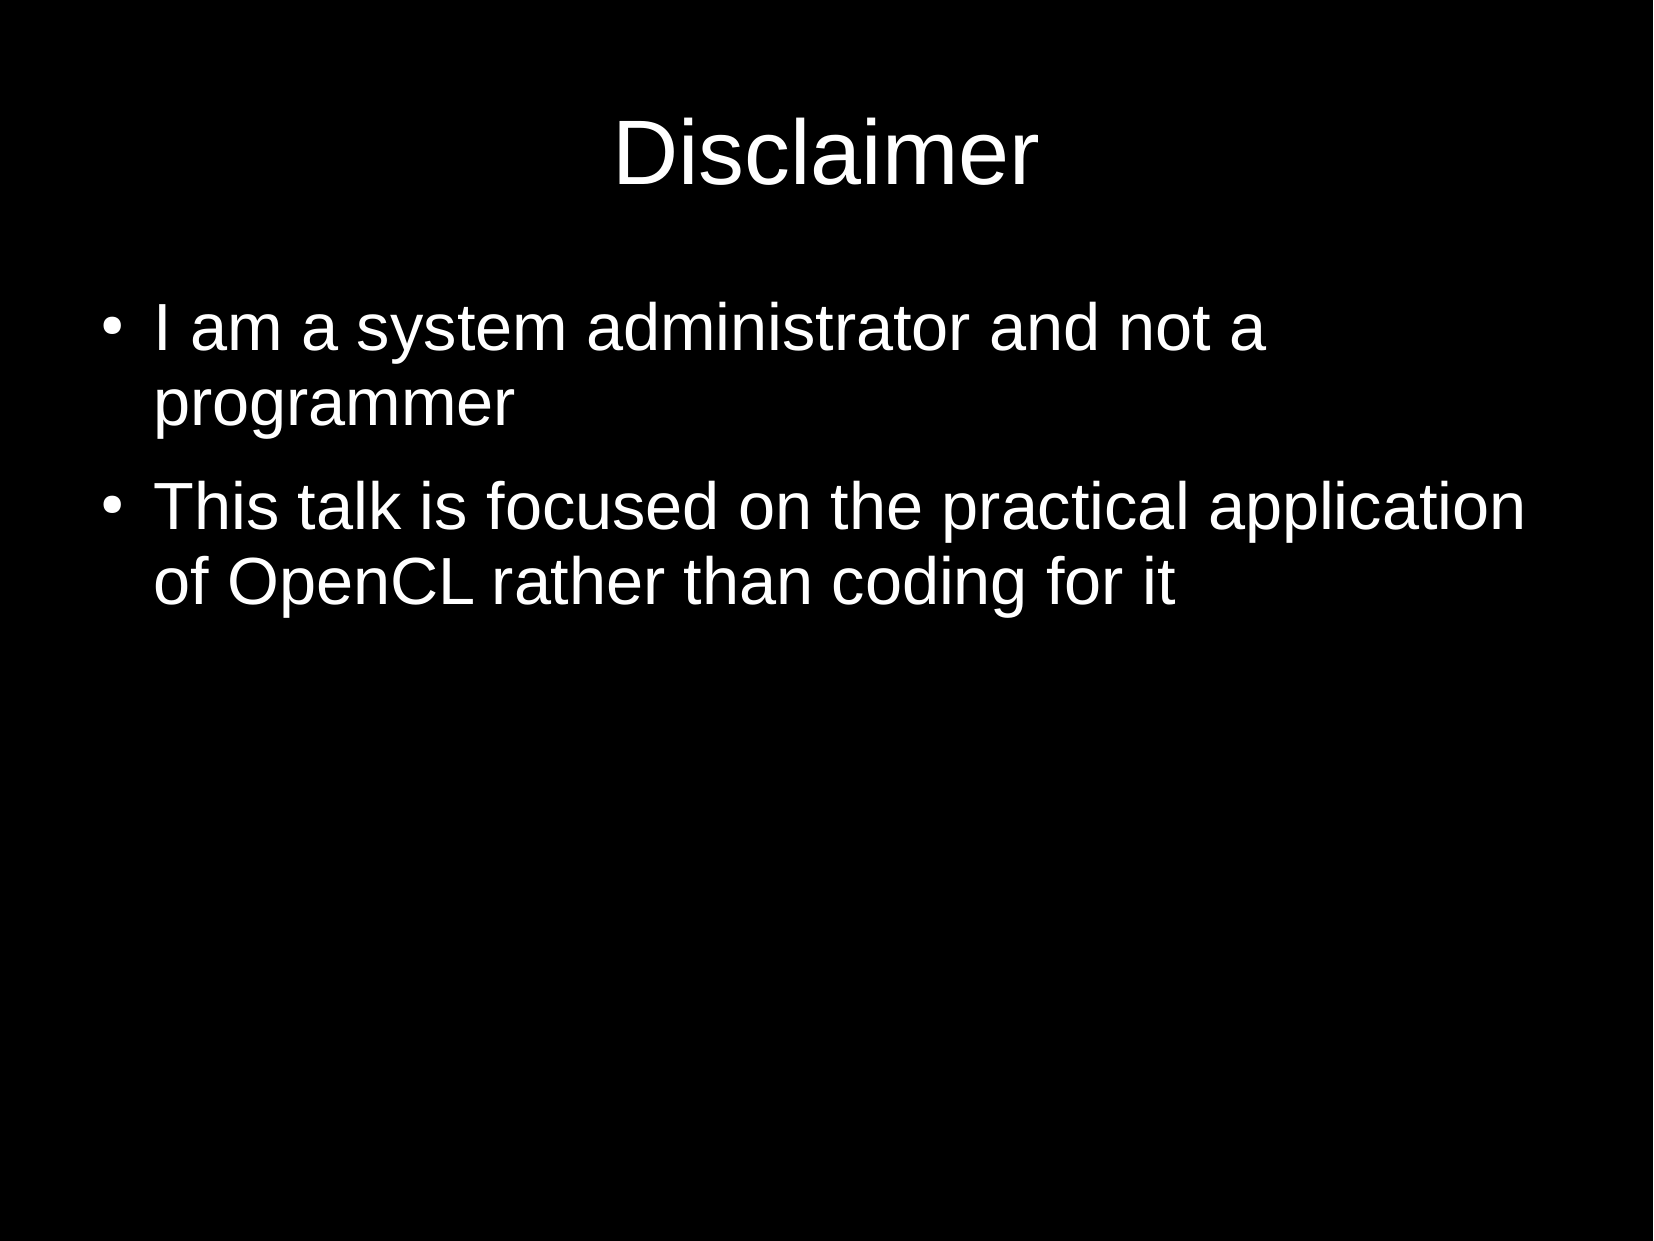

# Disclaimer
I am a system administrator and not a programmer
This talk is focused on the practical application of OpenCL rather than coding for it